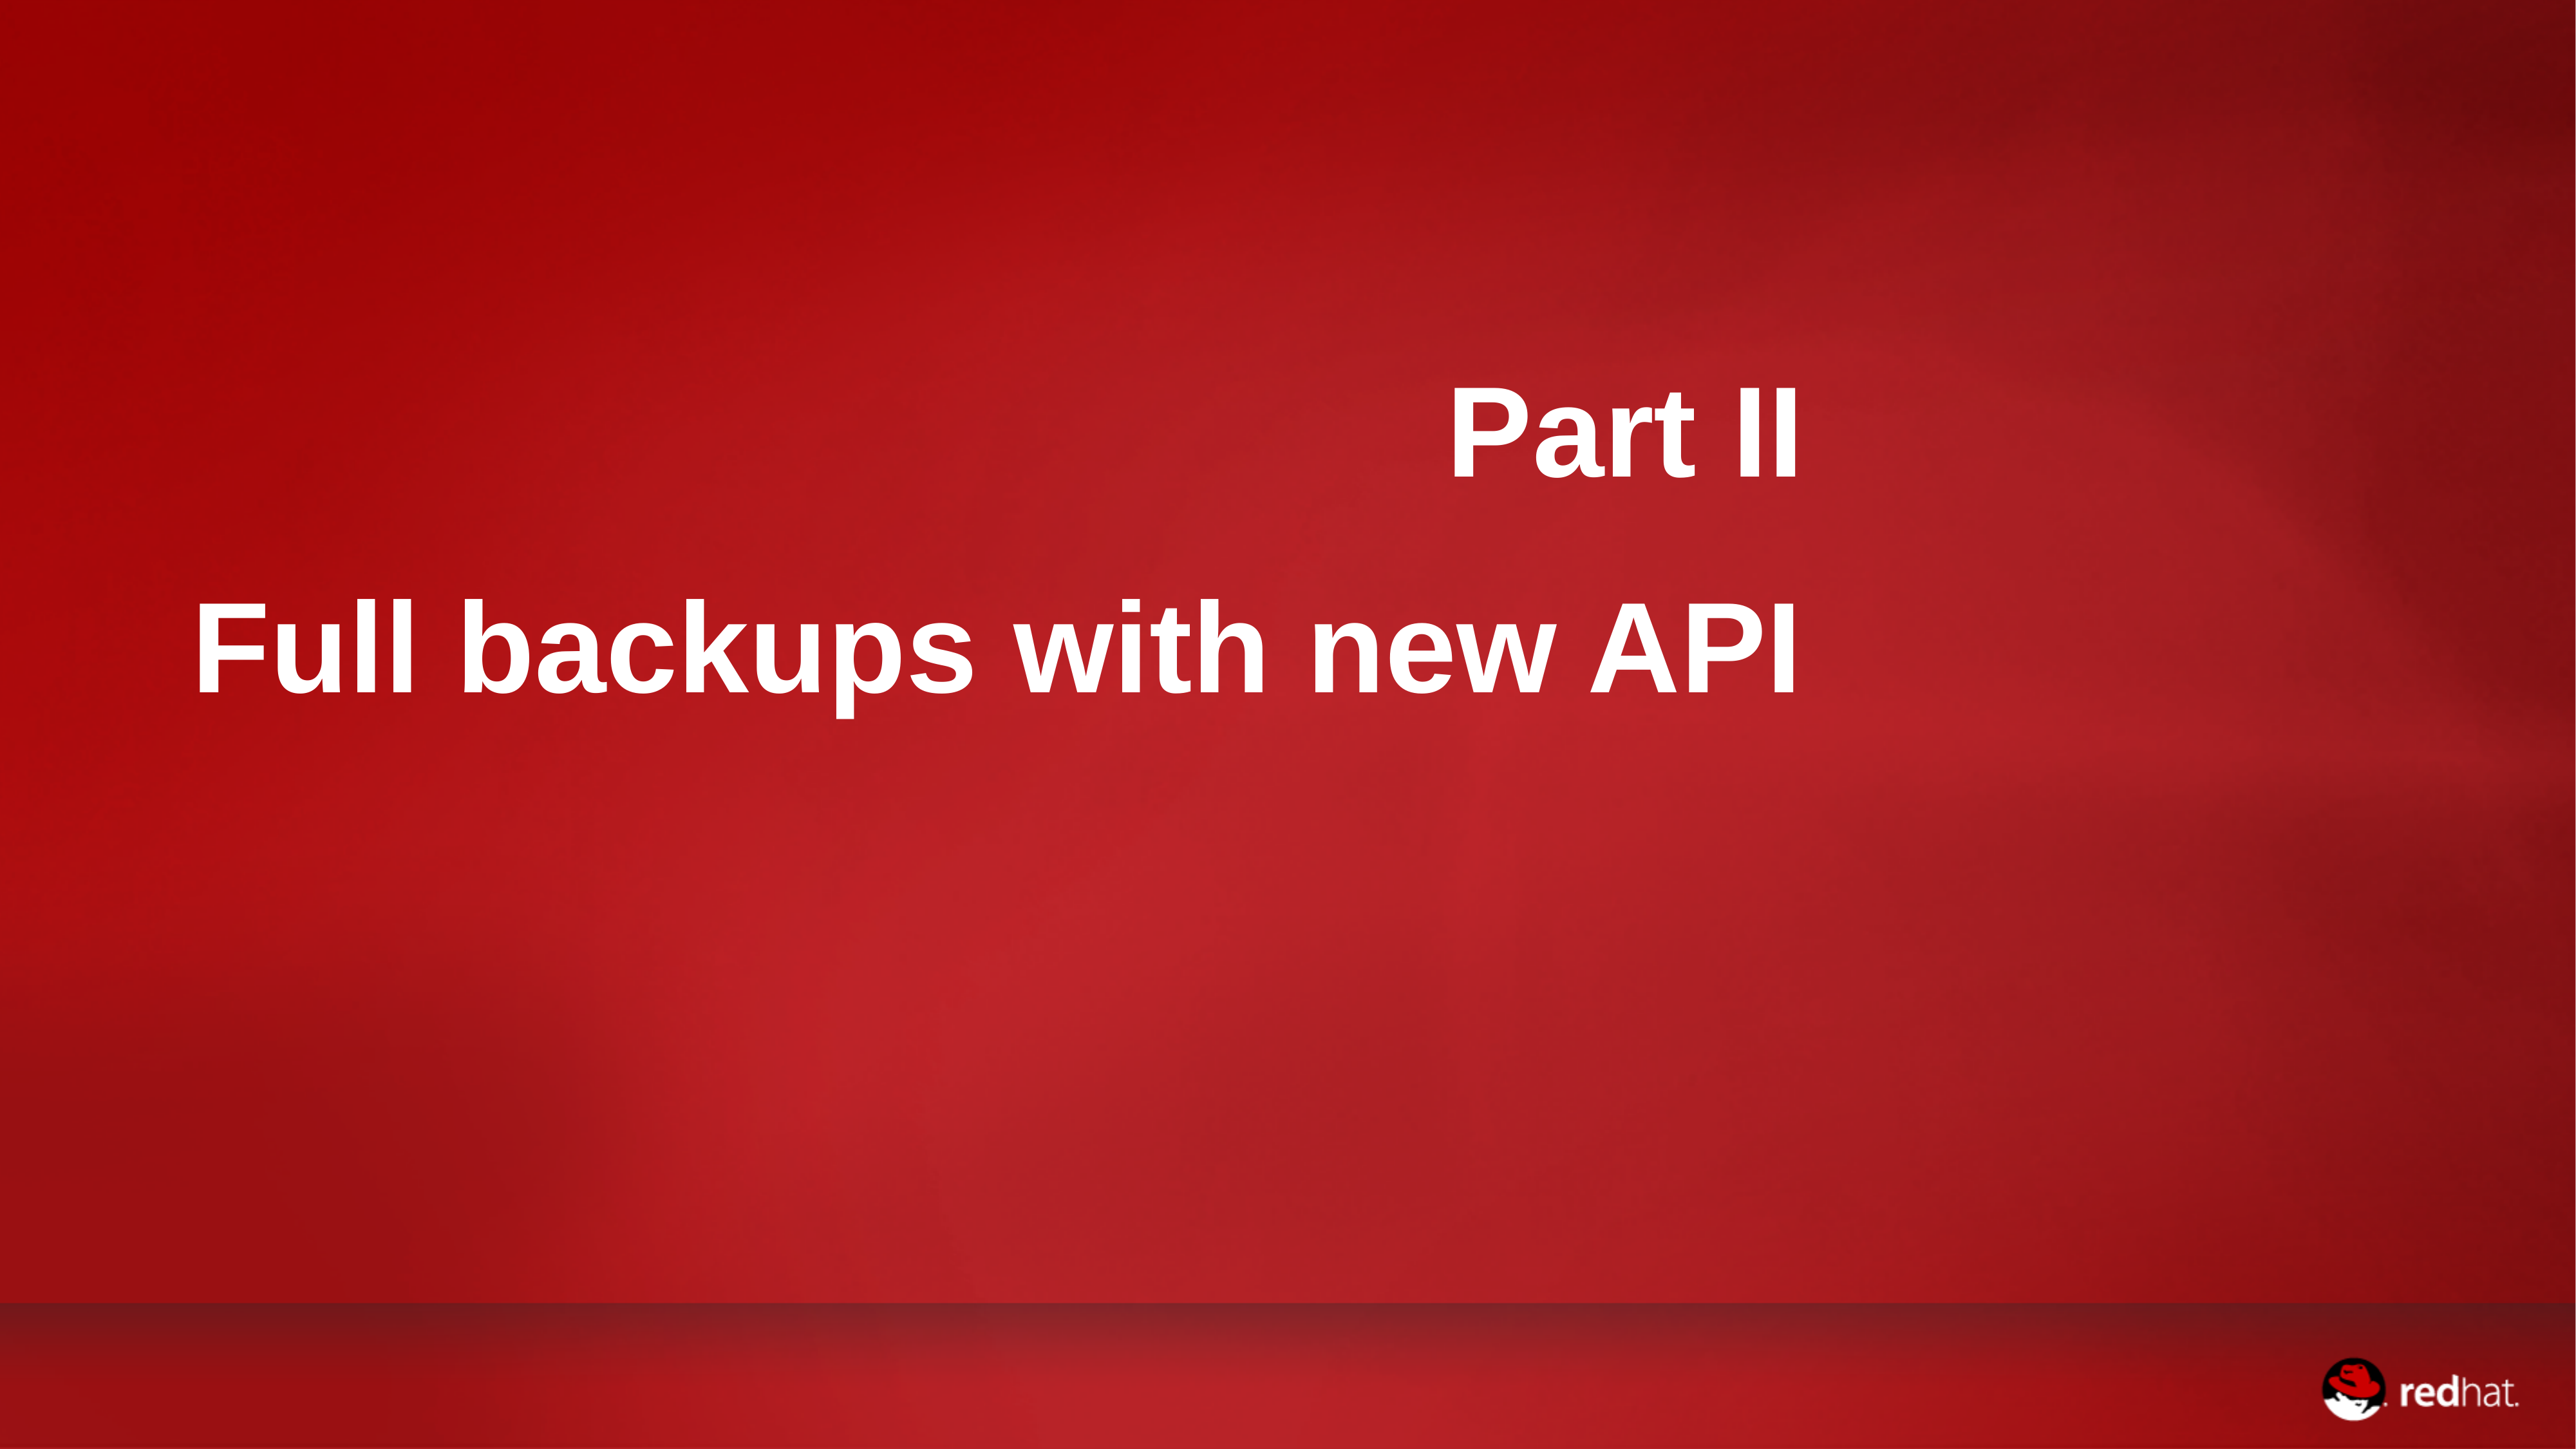

Part II
Full backups with new API